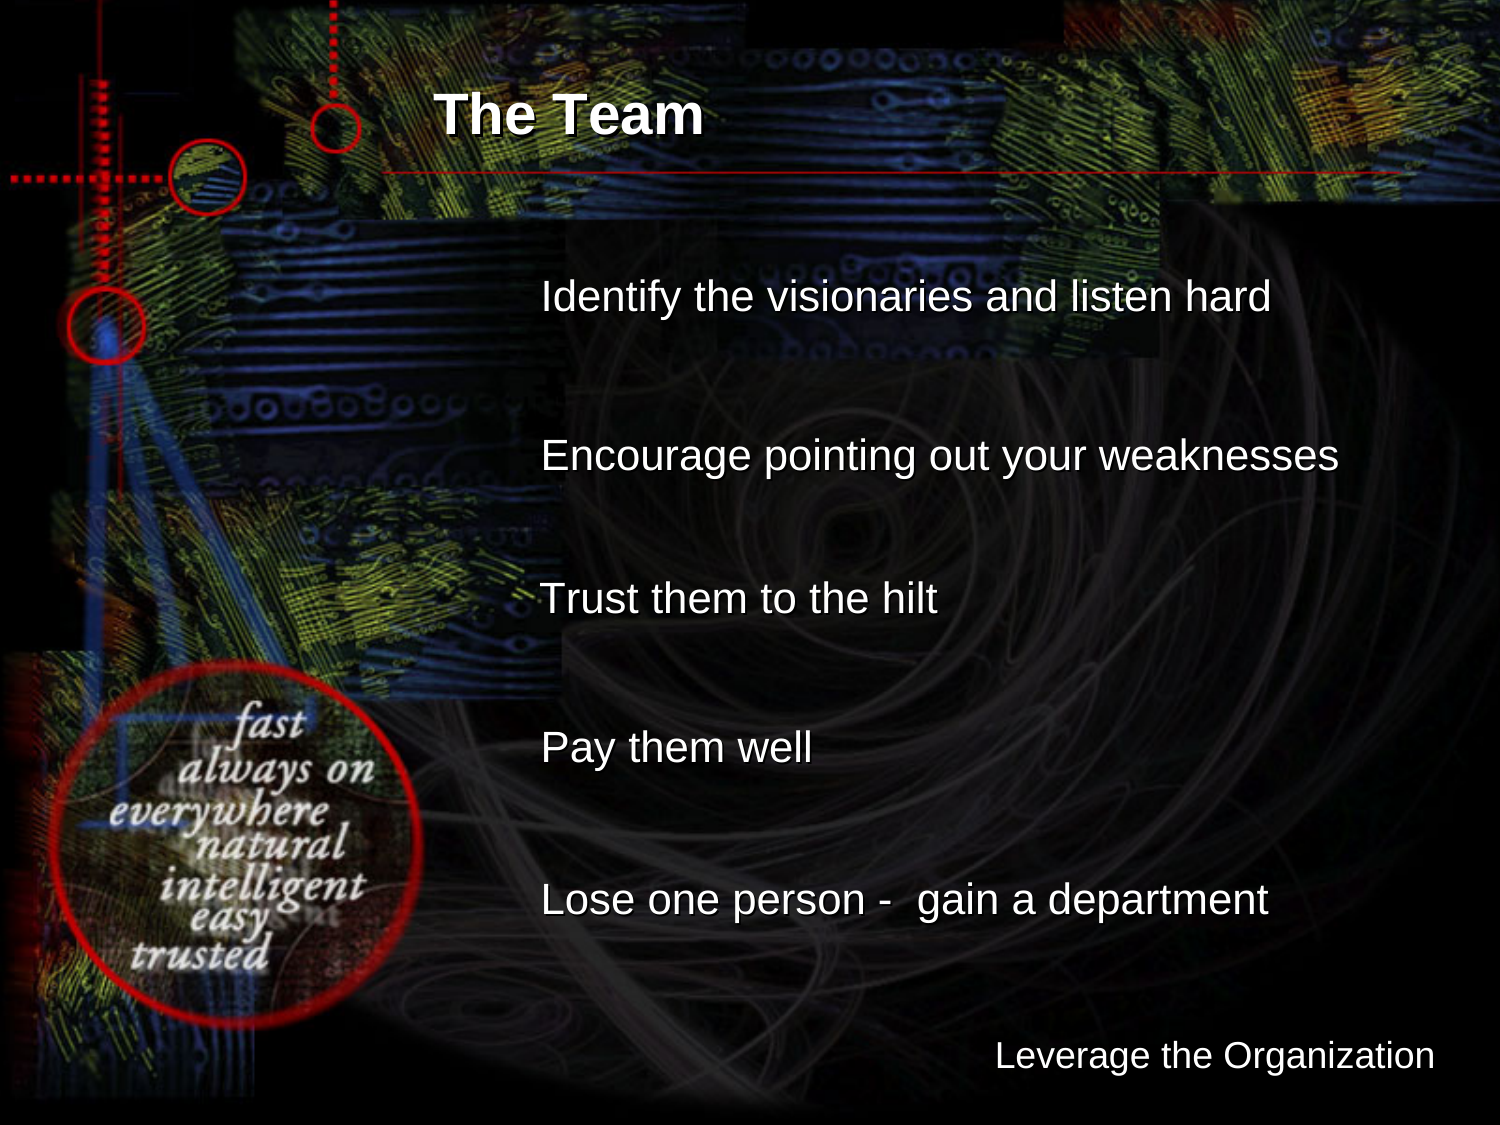

# The Team
Identify the visionaries and listen hard
Encourage pointing out your weaknesses
Trust them to the hilt
Pay them well
Lose one person - gain a department
Leverage the Organization